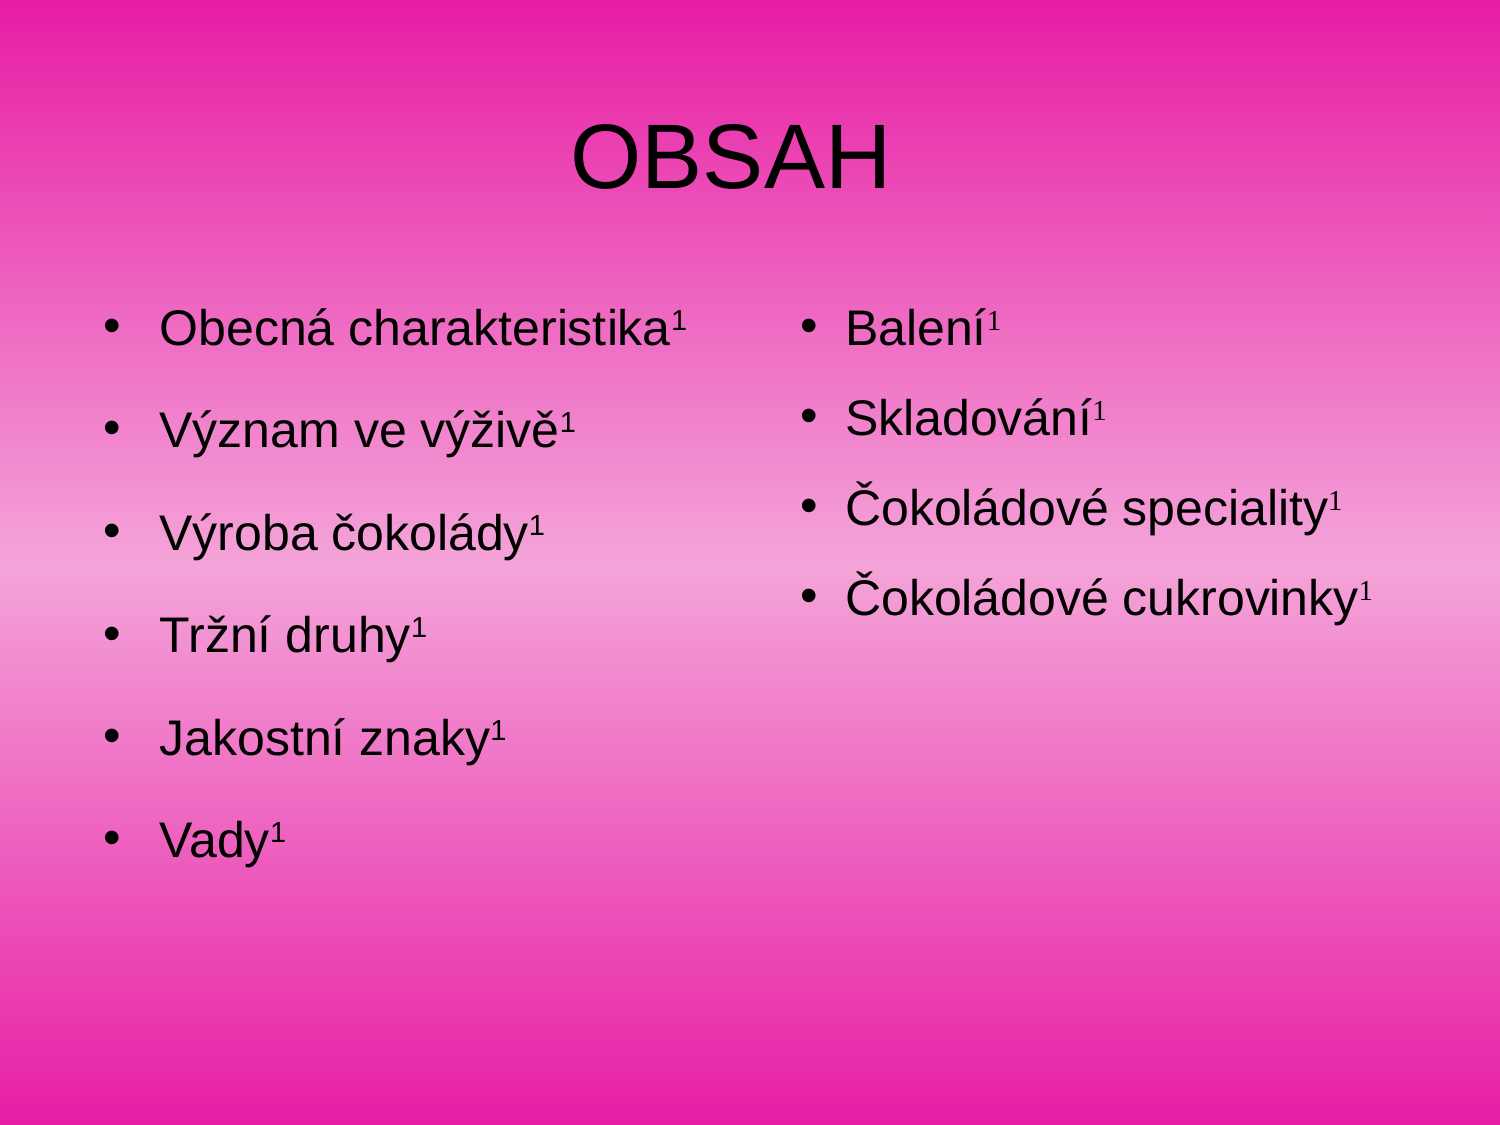

# OBSAH
Obecná charakteristika1
Význam ve výživě1
Výroba čokolády1
Tržní druhy1
Jakostní znaky1
Vady1
 Balení1
 Skladování1
 Čokoládové speciality1
 Čokoládové cukrovinky1